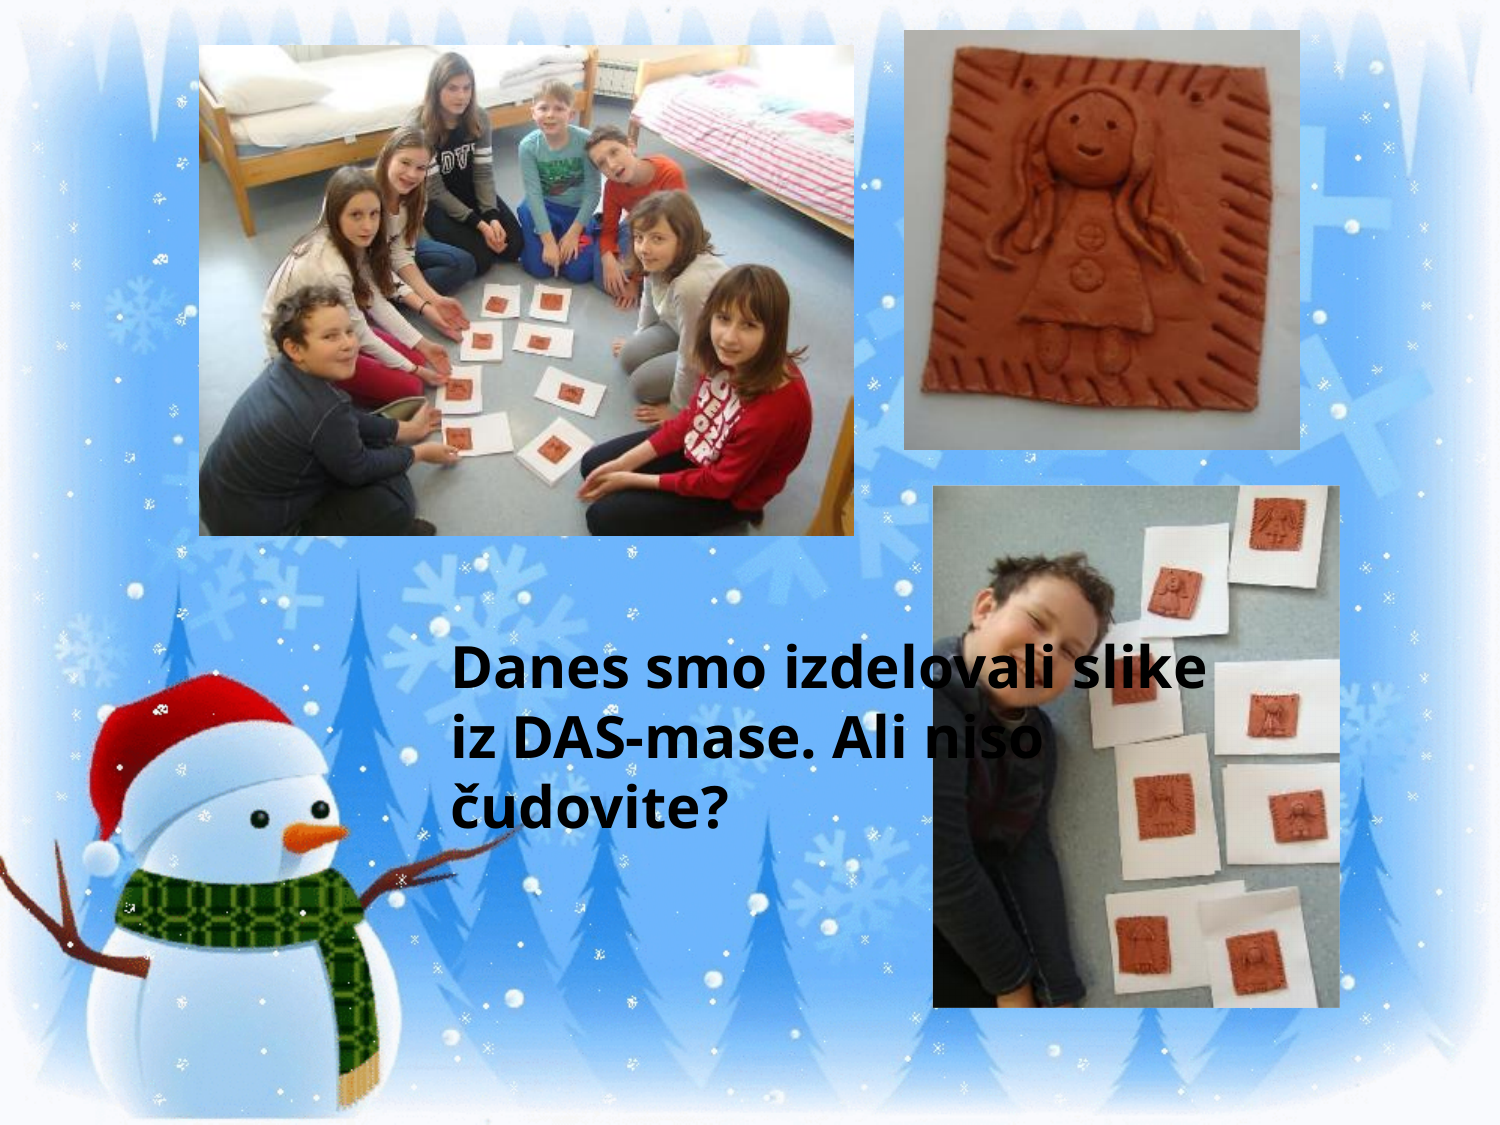

Danes smo izdelovali slike
iz DAS-mase. Ali niso
čudovite?